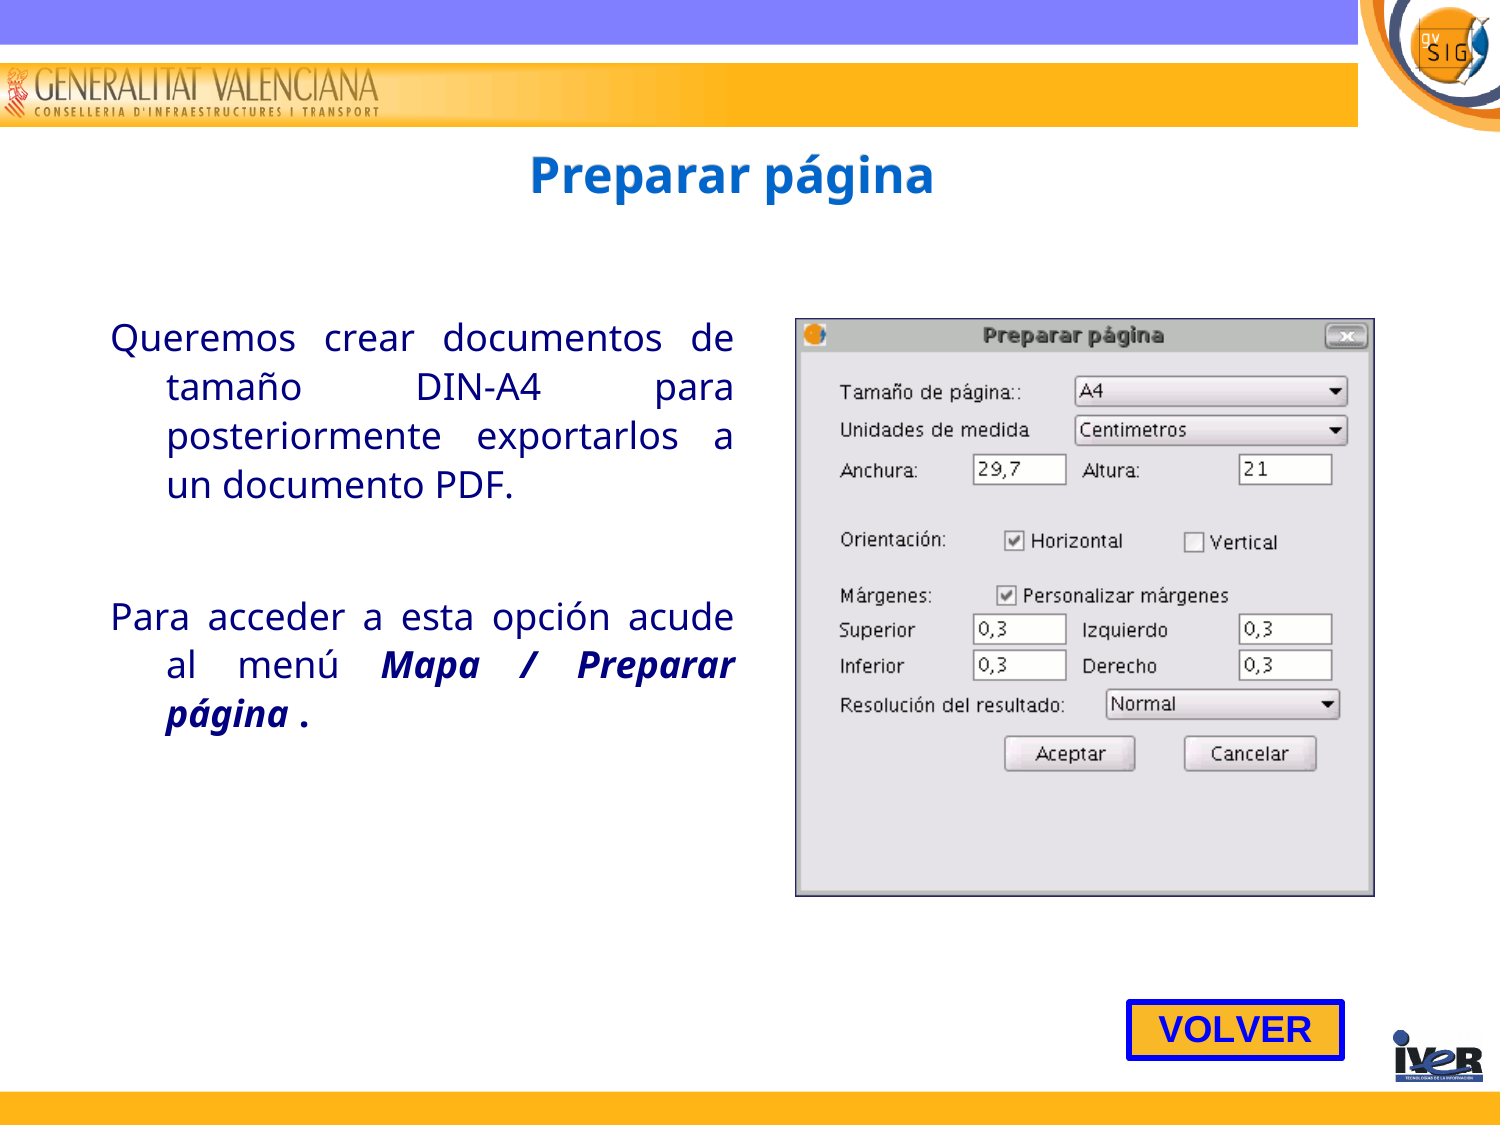

# Preparar página
Queremos crear documentos de tamaño DIN-A4 para posteriormente exportarlos a un documento PDF.
Para acceder a esta opción acude al menú Mapa / Preparar página .
VOLVER